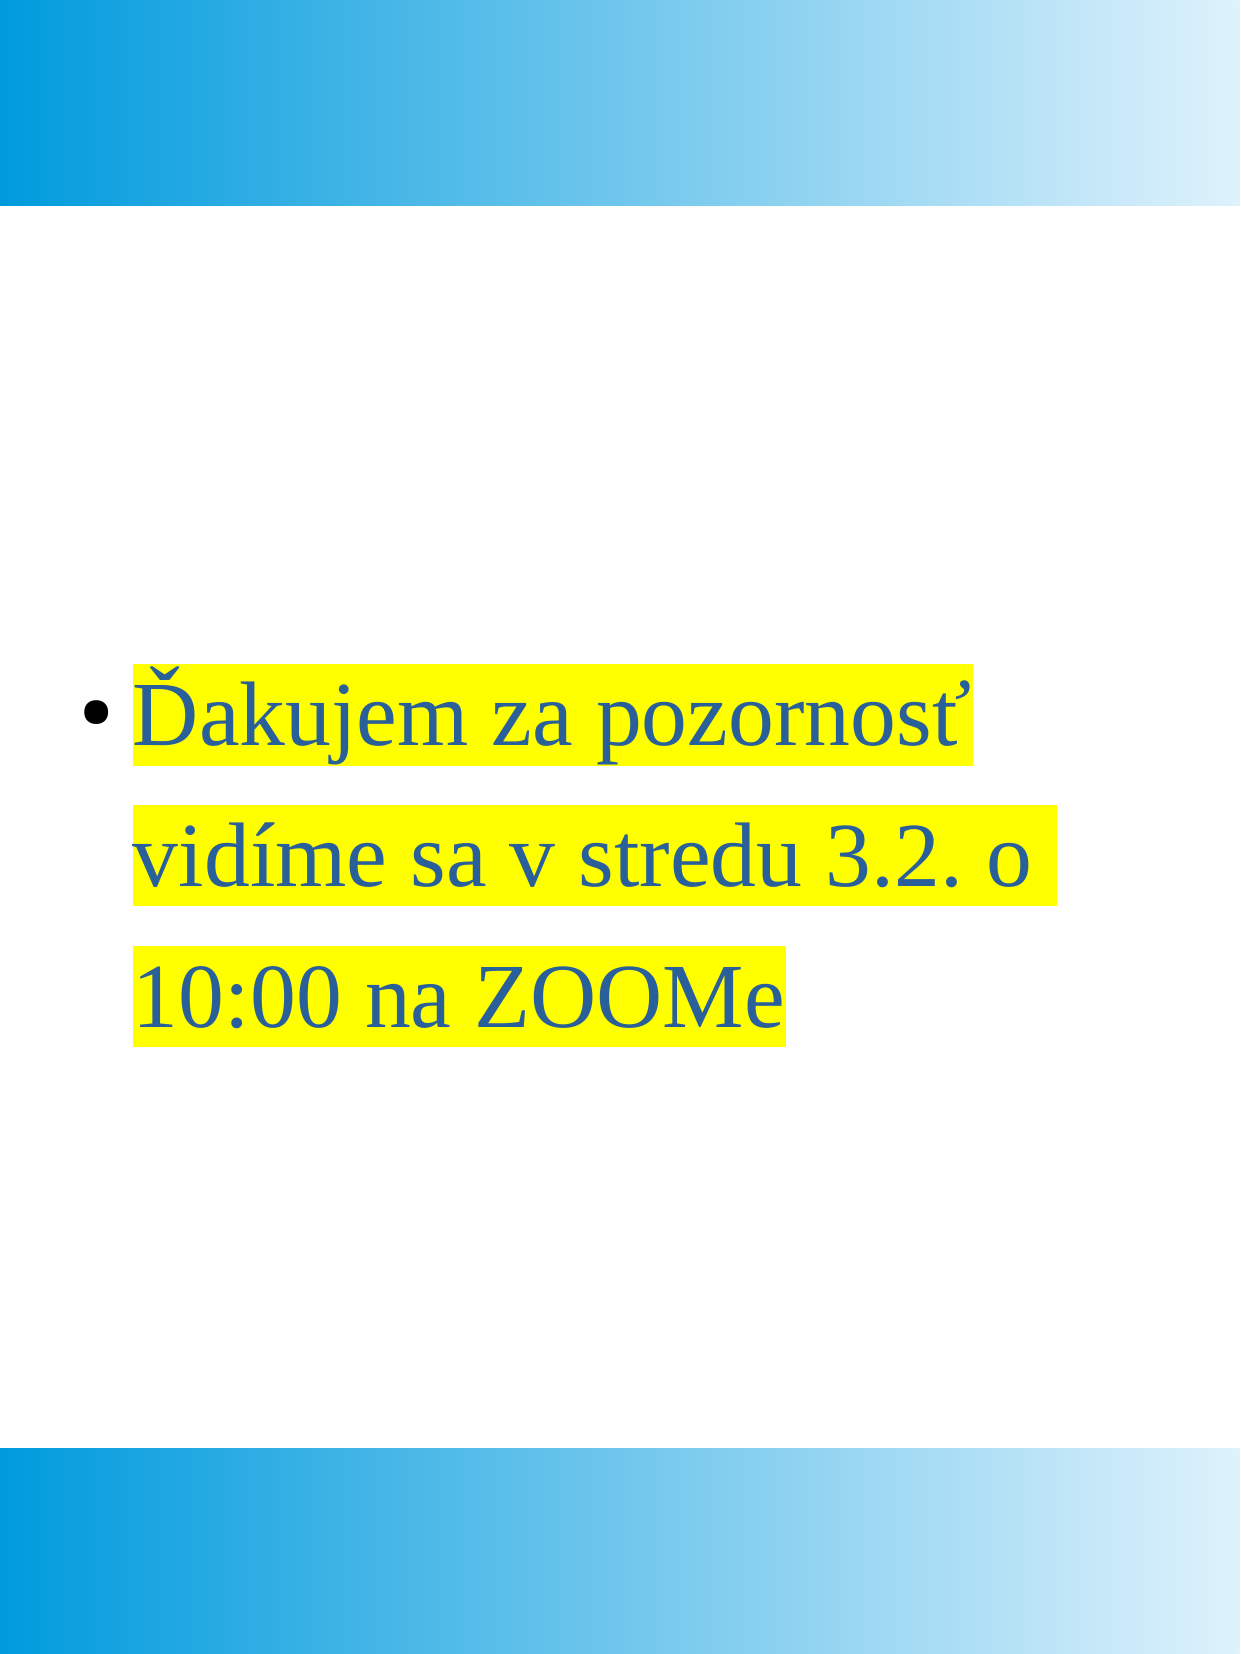

#
Ďakujem za pozornosť
vidíme sa v stredu 3.2. o
10:00 na ZOOMe